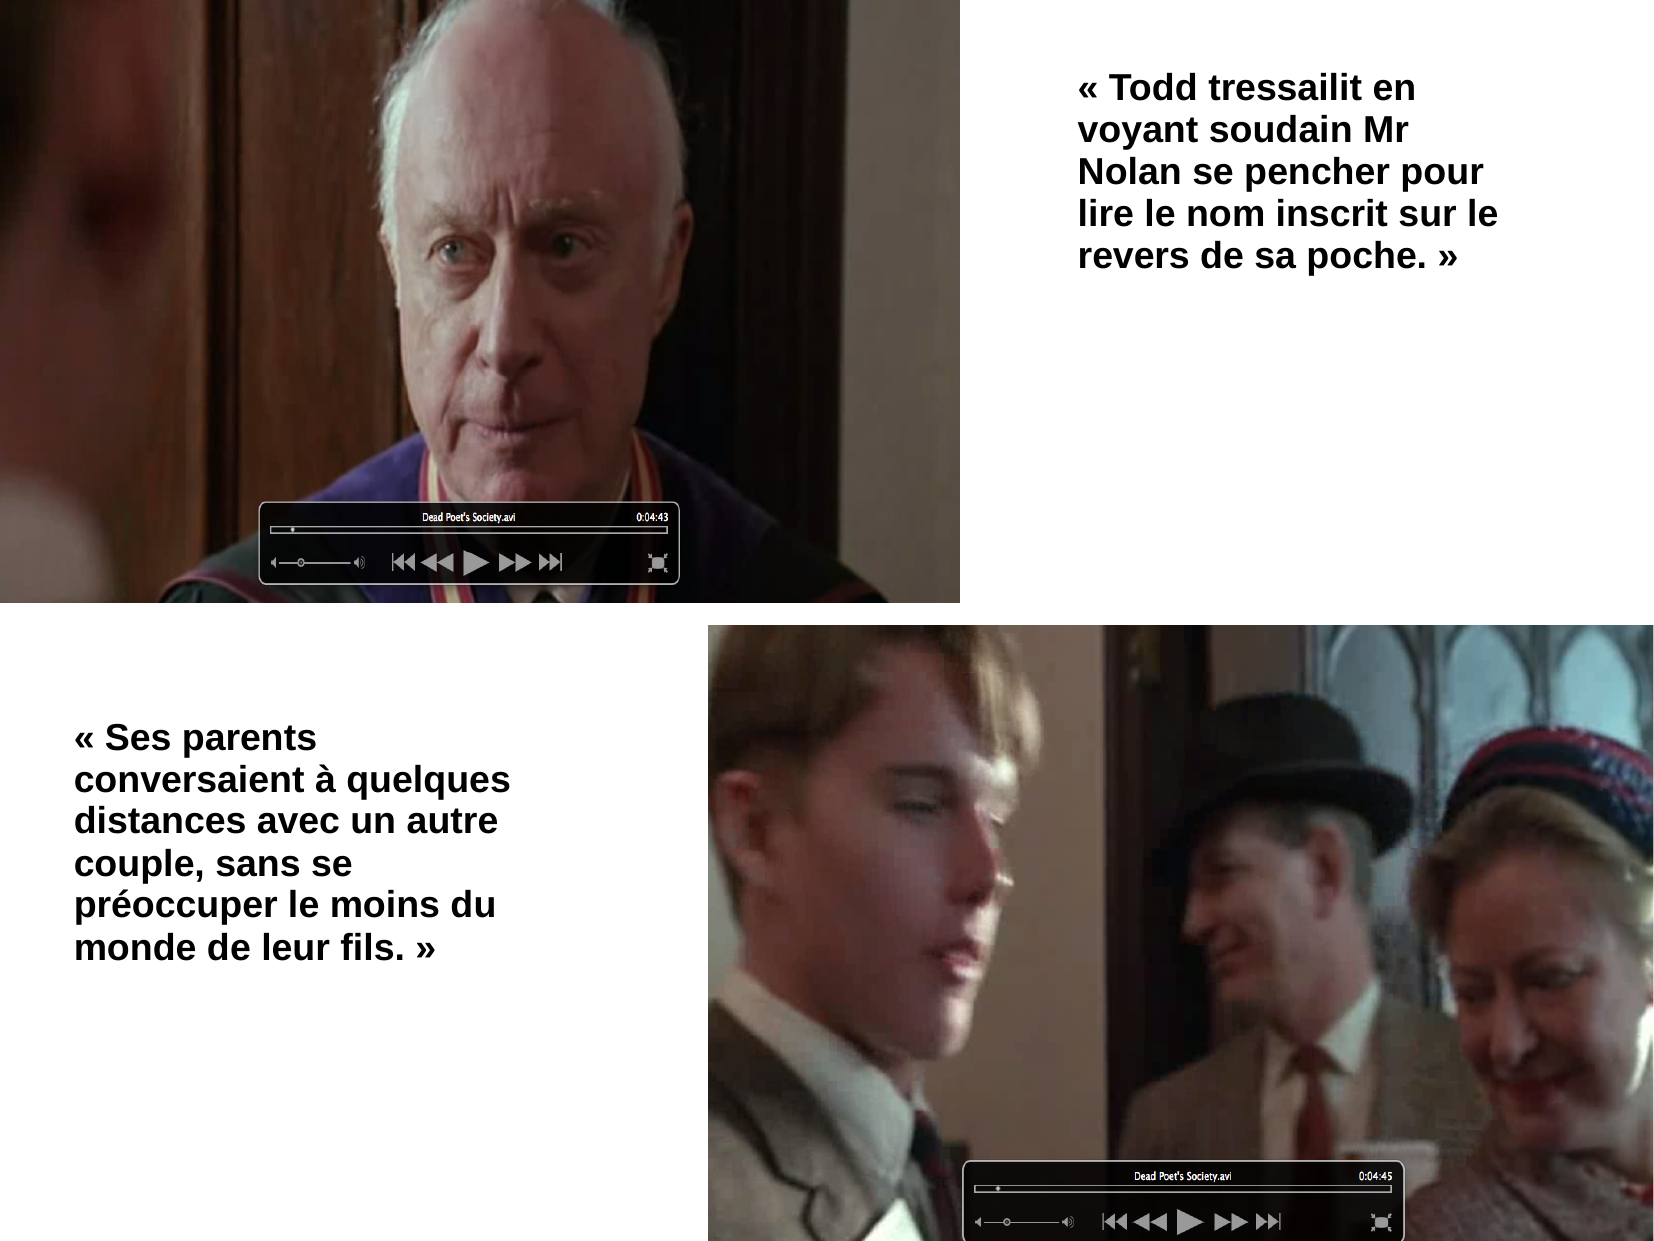

« Todd tressailit en voyant soudain Mr Nolan se pencher pour lire le nom inscrit sur le revers de sa poche. »
« Ses parents conversaient à quelques distances avec un autre couple, sans se préoccuper le moins du monde de leur fils. »